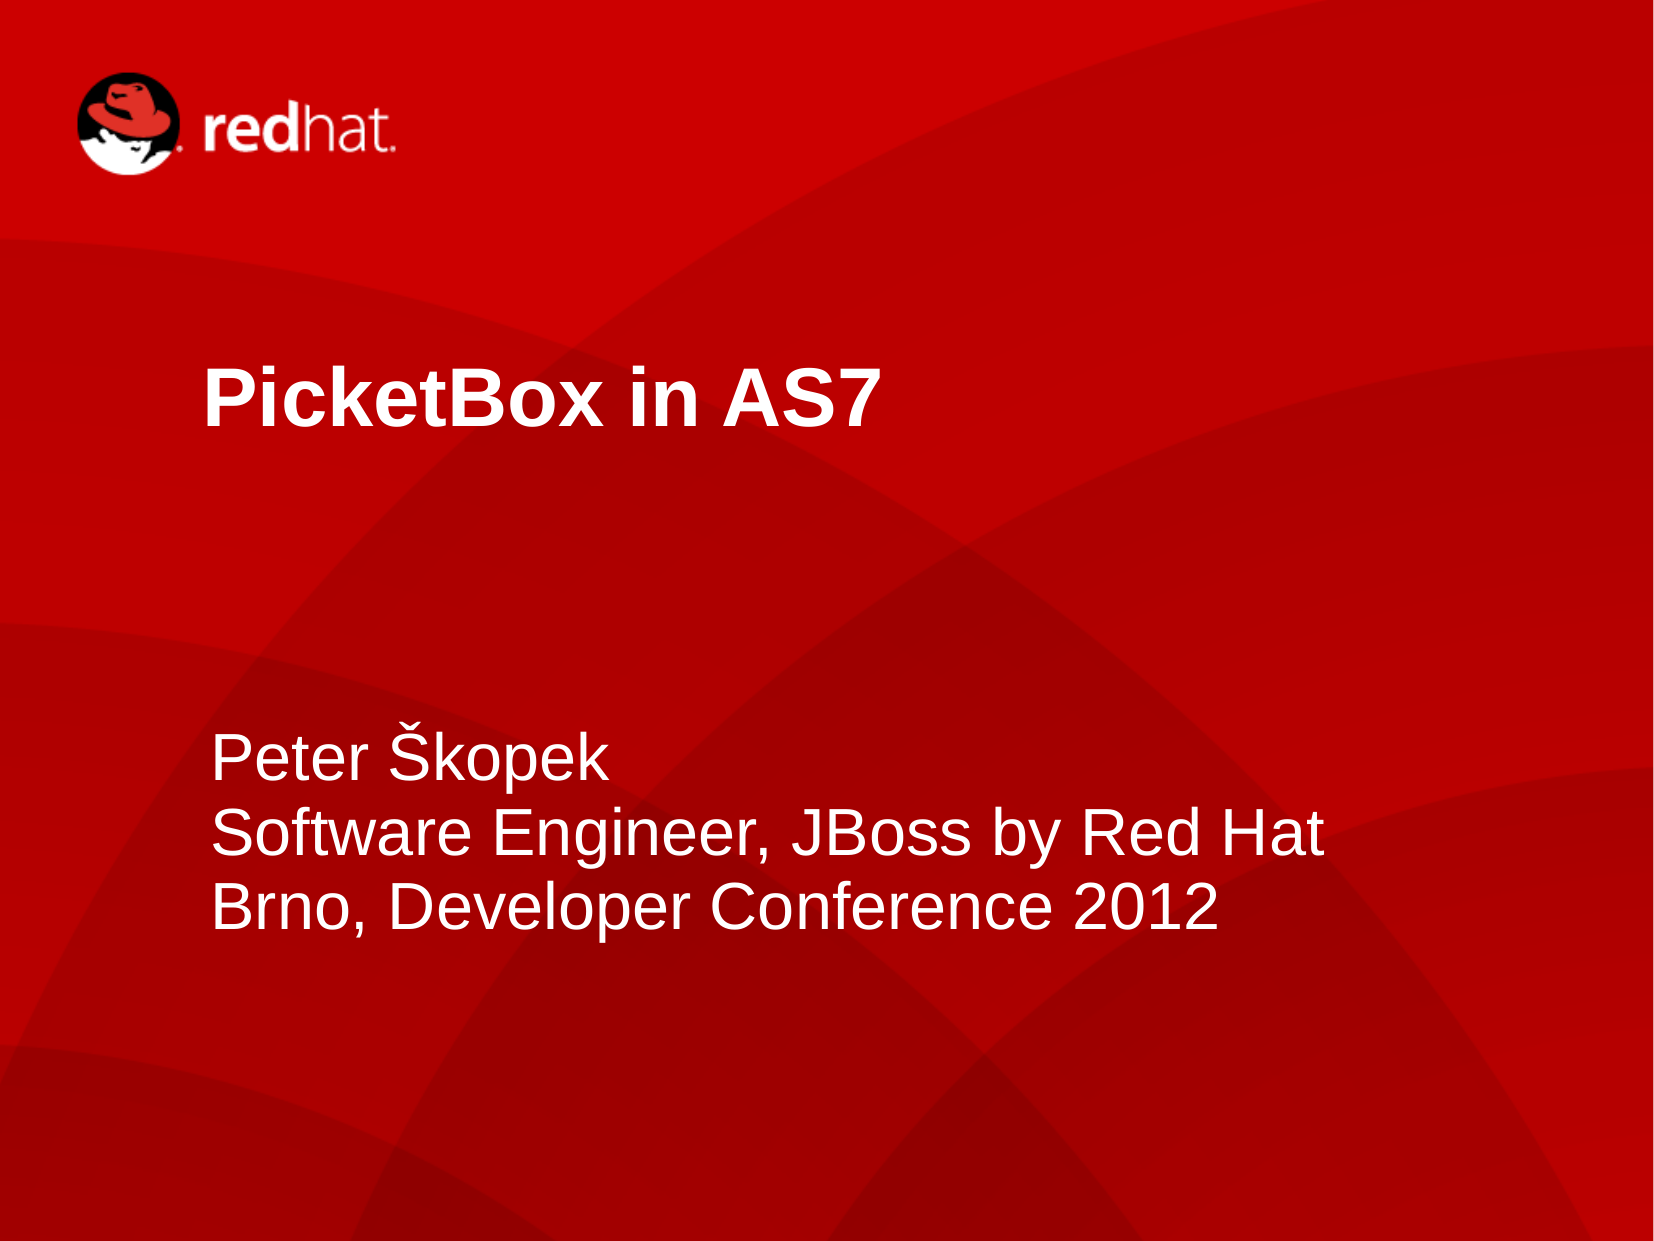

PicketBox in AS7
Peter Škopek
Software Engineer, JBoss by Red Hat
Brno, Developer Conference 2012